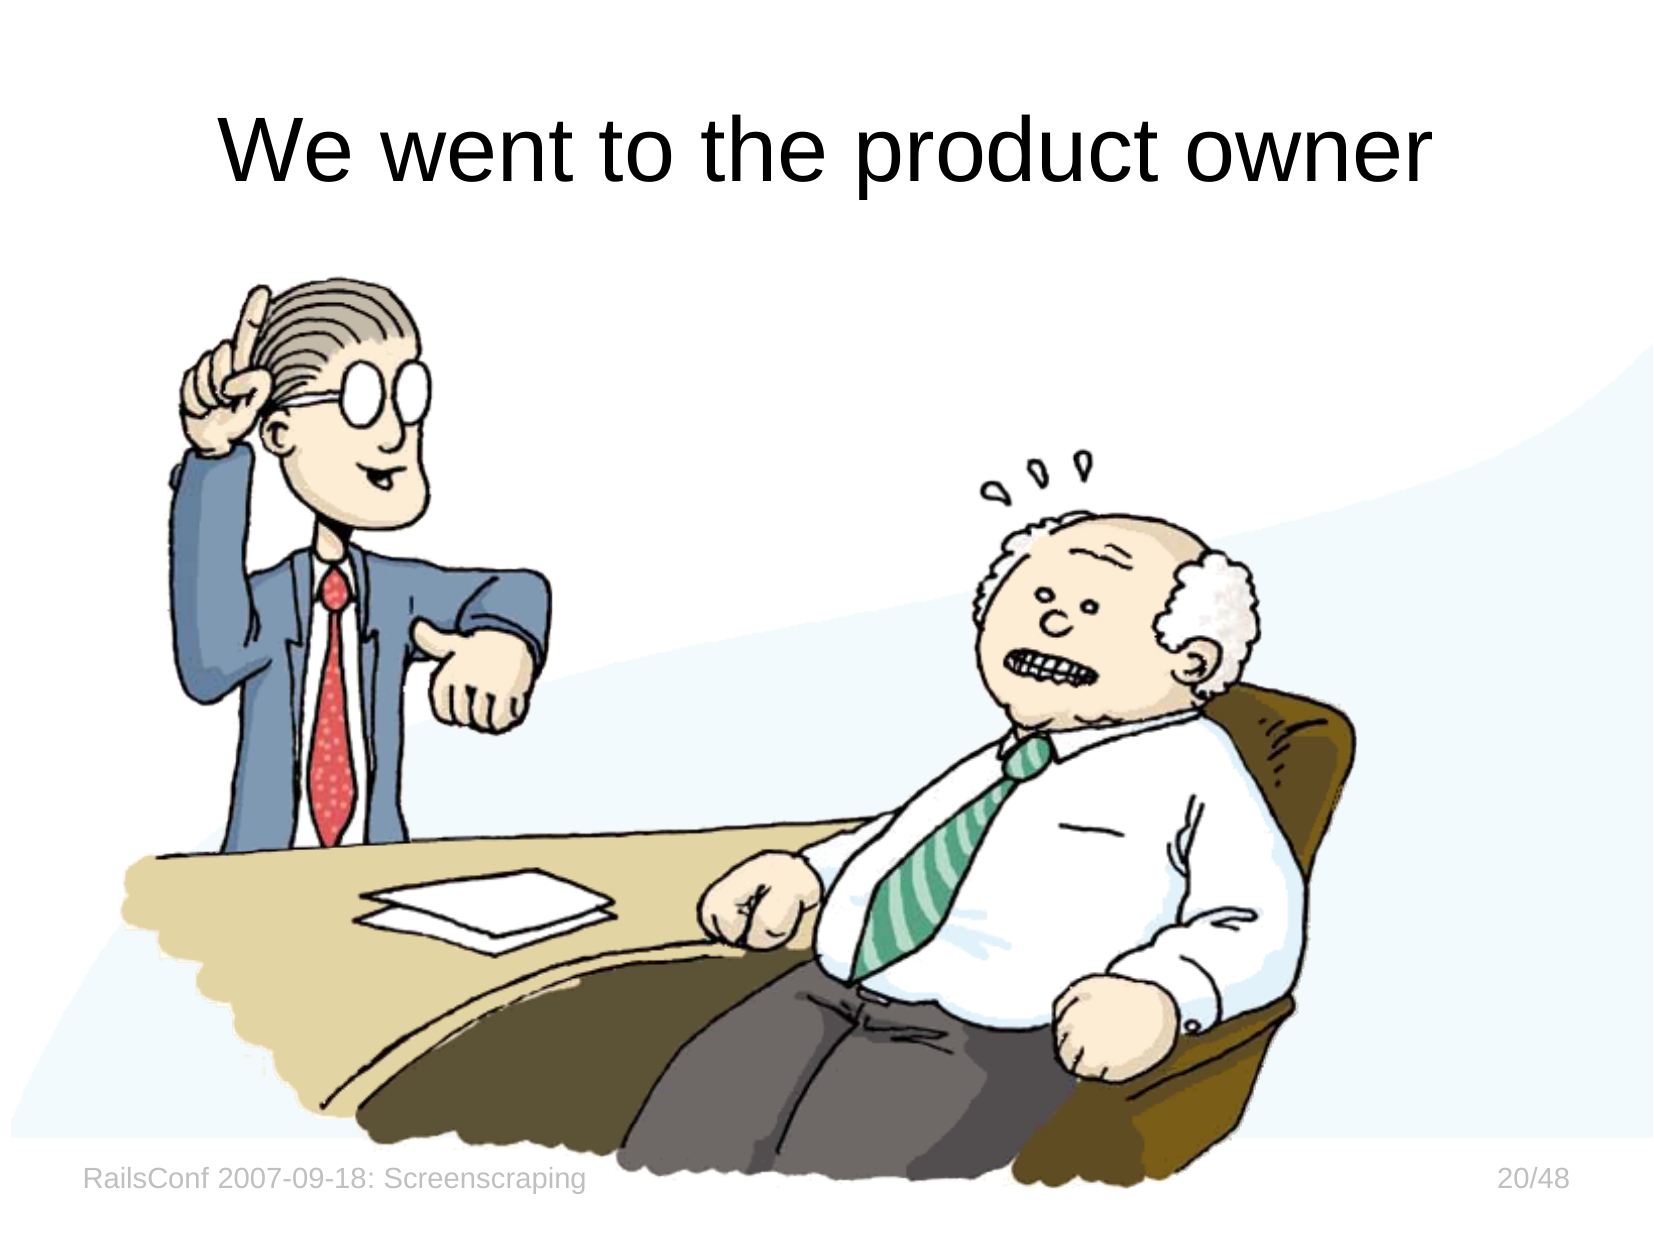

# We went to the product owner
2007-09-18
20